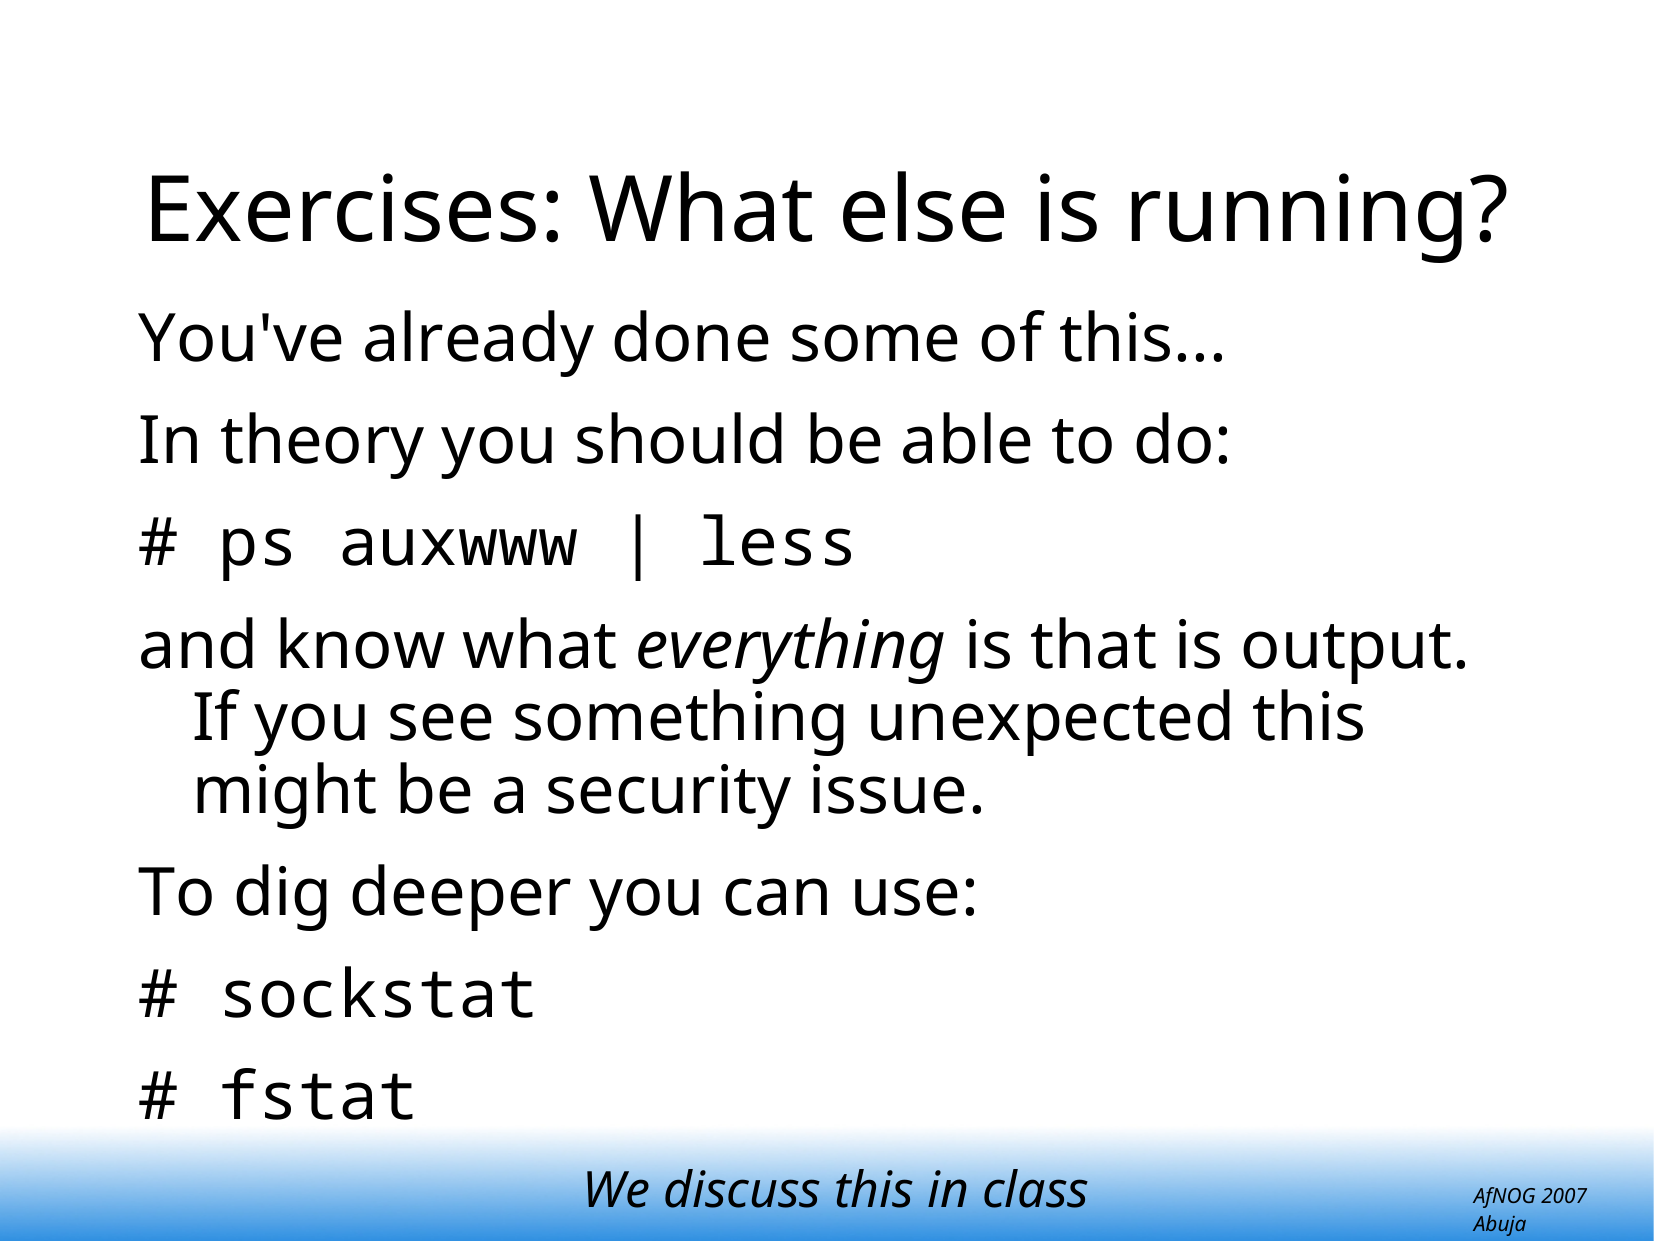

# Exercises: What else is running?
You've already done some of this...
In theory you should be able to do:
# ps auxwww | less
and know what everything is that is output. If you see something unexpected this might be a security issue.
To dig deeper you can use:
# sockstat
# fstat
We discuss this in class